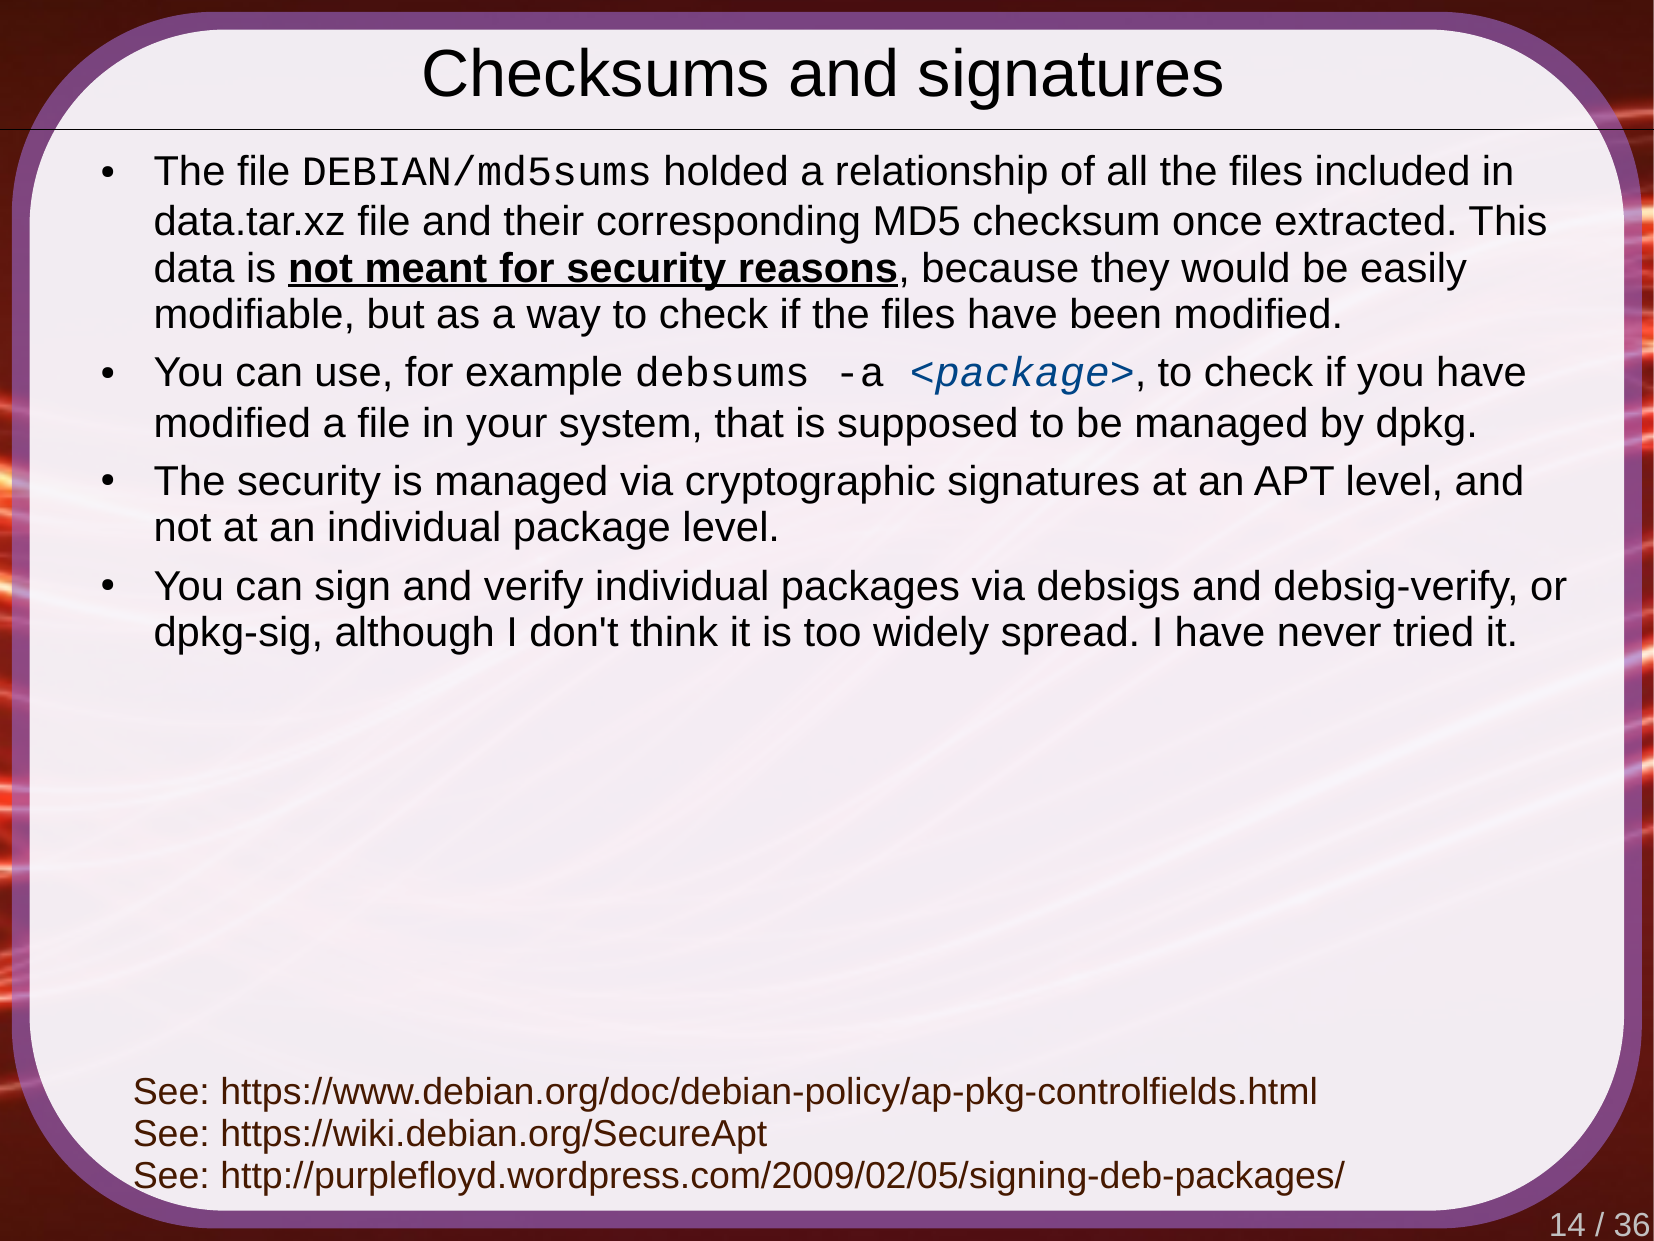

# Checksums and signatures
The file DEBIAN/md5sums holded a relationship of all the files included in data.tar.xz file and their corresponding MD5 checksum once extracted. This data is not meant for security reasons, because they would be easily modifiable, but as a way to check if the files have been modified.
You can use, for example debsums -a <package>, to check if you have modified a file in your system, that is supposed to be managed by dpkg.
The security is managed via cryptographic signatures at an APT level, and not at an individual package level.
You can sign and verify individual packages via debsigs and debsig-verify, or dpkg-sig, although I don't think it is too widely spread. I have never tried it.
See: https://www.debian.org/doc/debian-policy/ap-pkg-controlfields.html
See: https://wiki.debian.org/SecureApt
See: http://purplefloyd.wordpress.com/2009/02/05/signing-deb-packages/